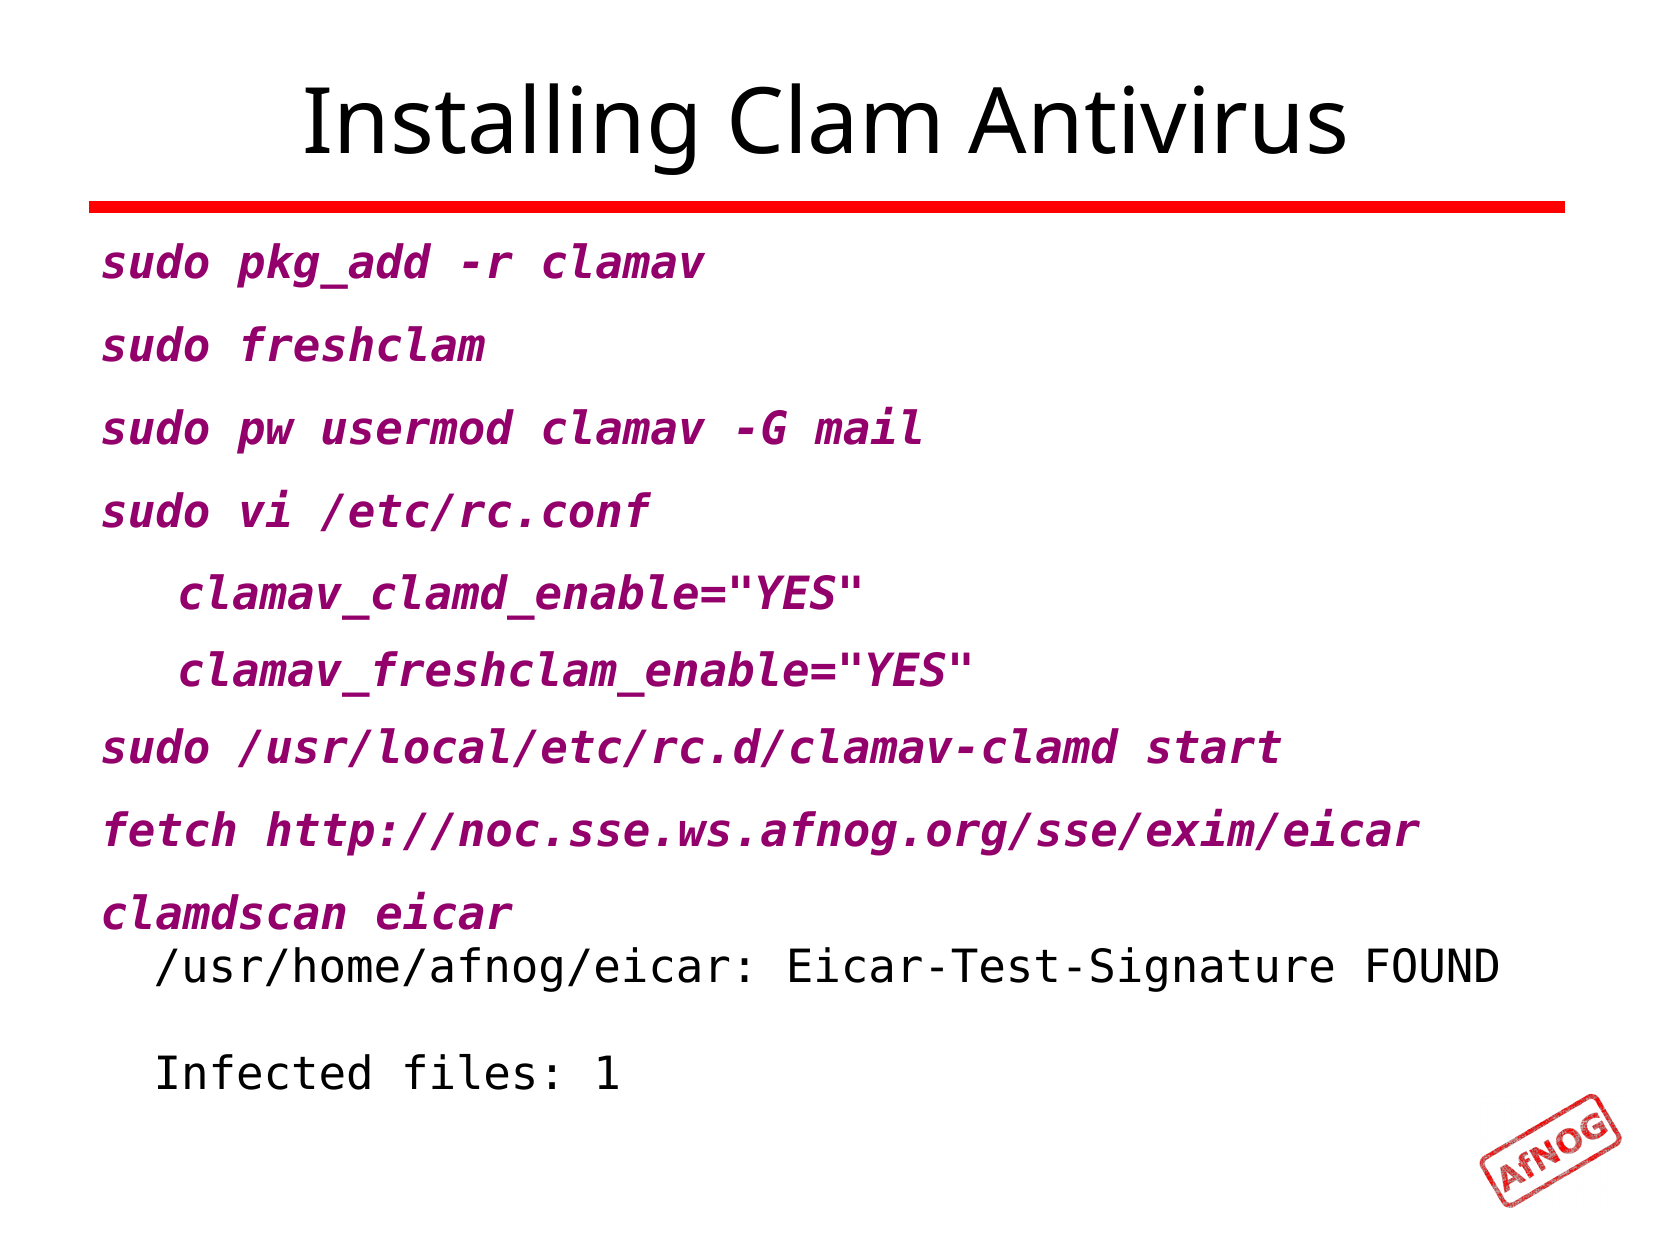

# Installing Clam Antivirus
sudo pkg_add -r clamav
sudo freshclam
sudo pw usermod clamav -G mail
sudo vi /etc/rc.conf
clamav_clamd_enable="YES"
clamav_freshclam_enable="YES"
sudo /usr/local/etc/rc.d/clamav-clamd start
fetch http://noc.sse.ws.afnog.org/sse/exim/eicar
clamdscan eicar
/usr/home/afnog/eicar: Eicar-Test-Signature FOUND
Infected files: 1